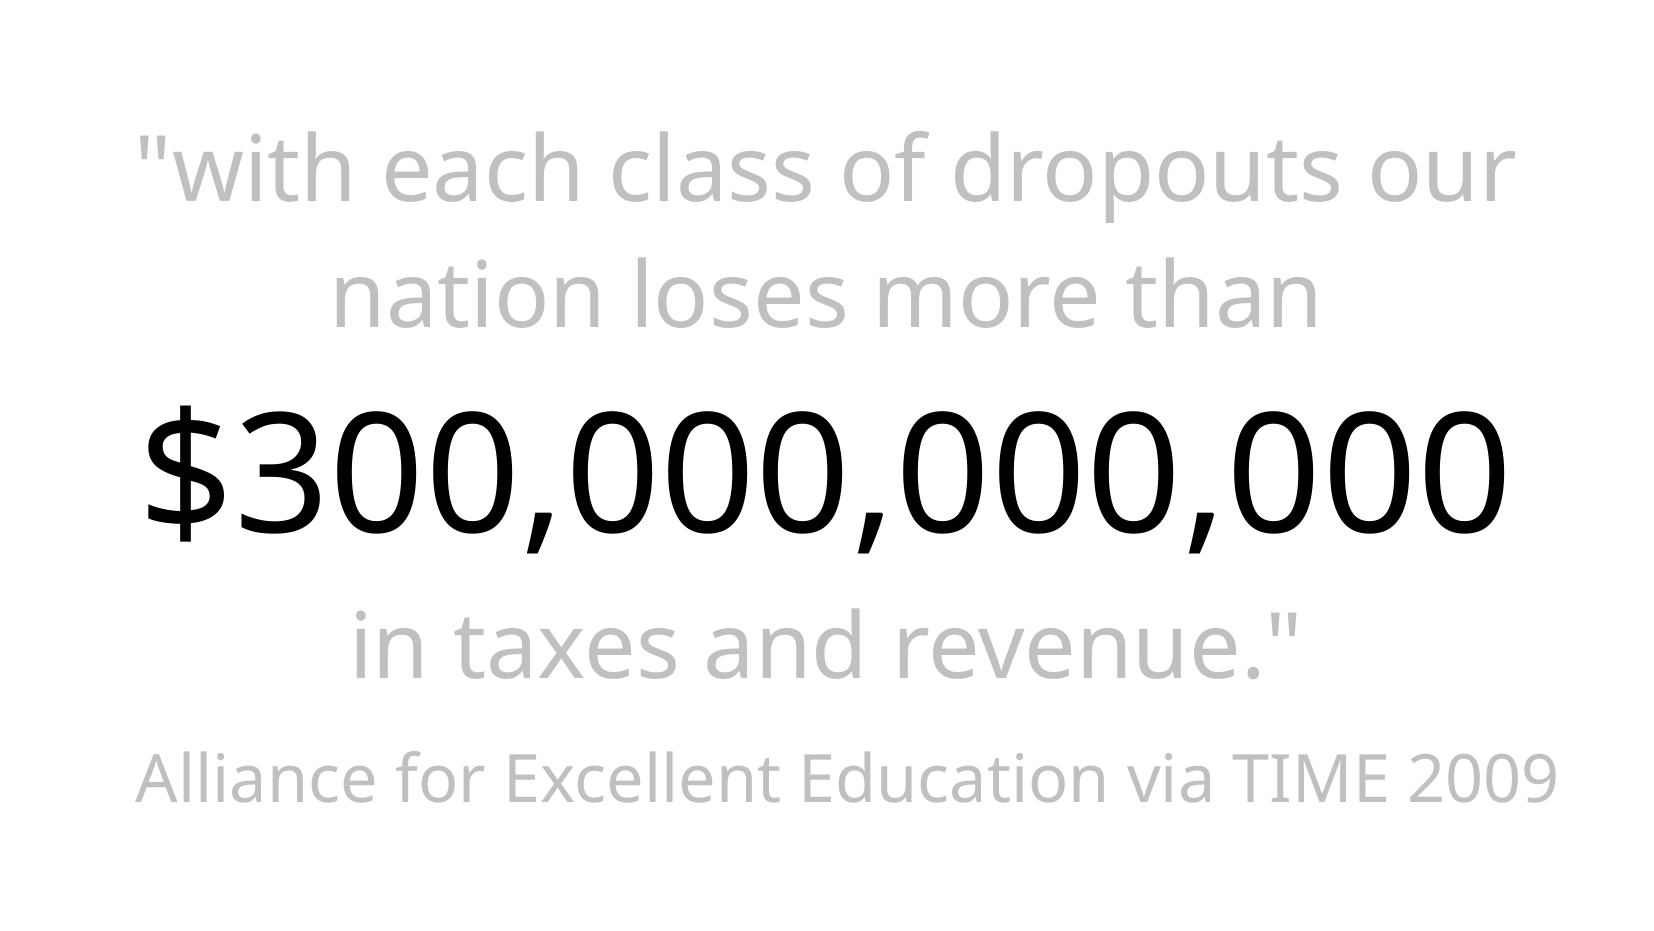

# "with each class of dropouts our nation loses more than
$300,000,000,000
in taxes and revenue."
Alliance for Excellent Education via TIME 2009